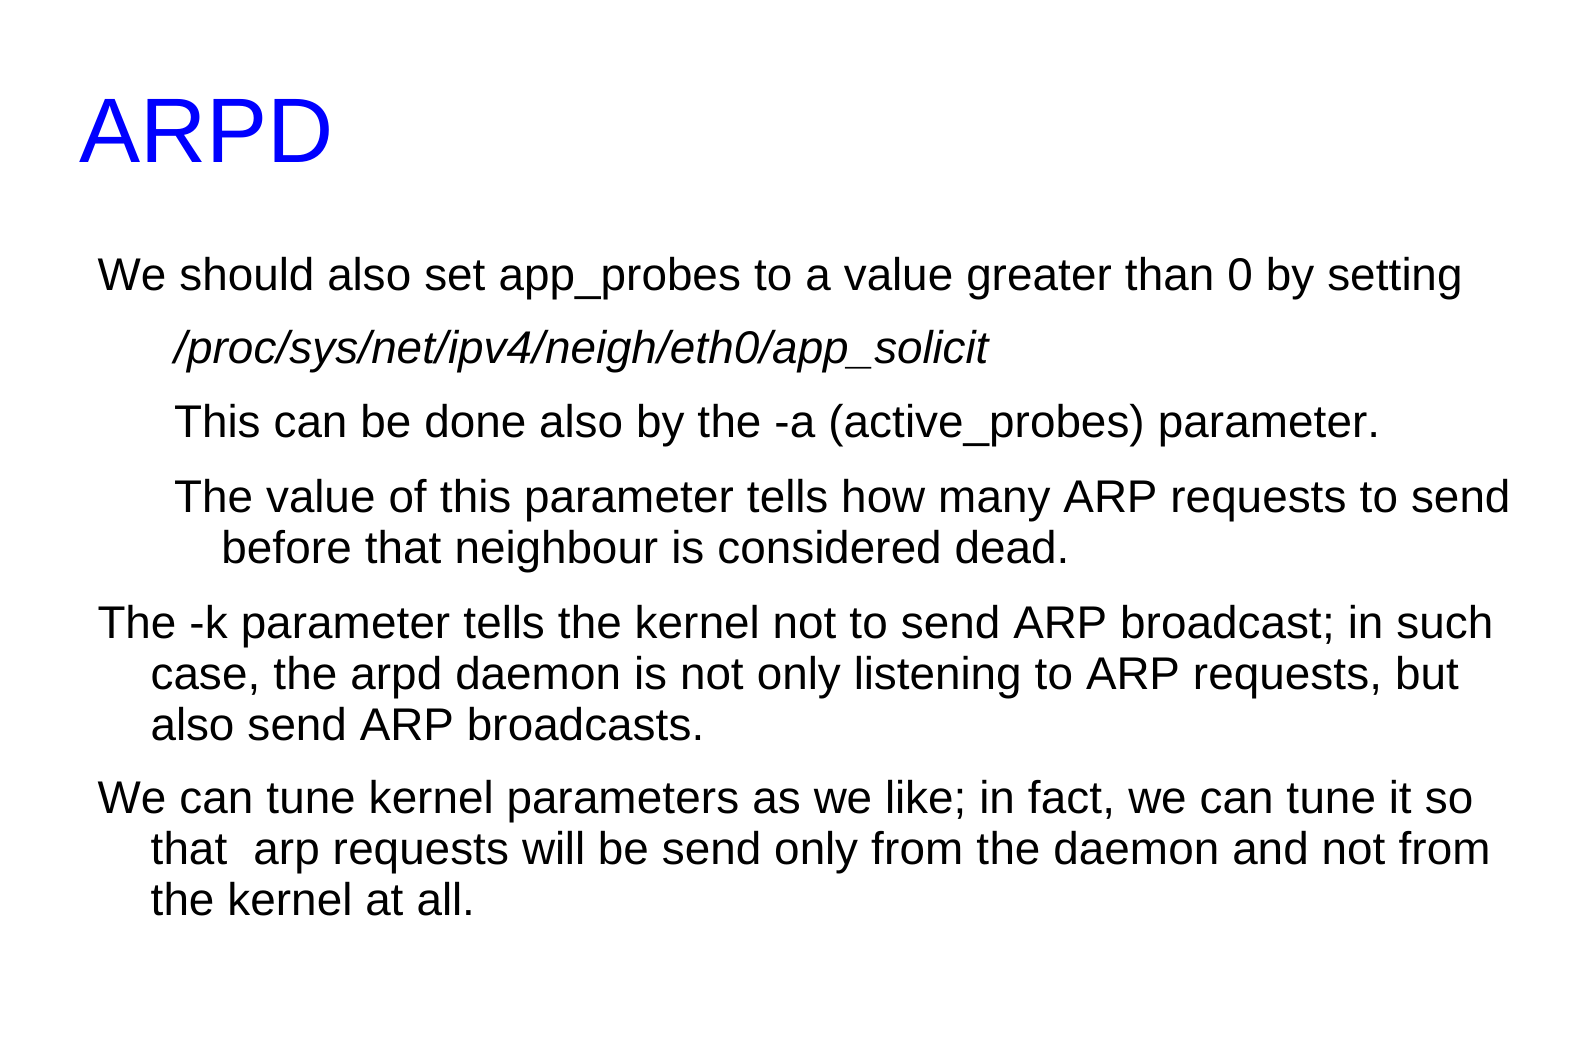

# ARPD
We should also set app_probes to a value greater than 0 by setting
/proc/sys/net/ipv4/neigh/eth0/app_solicit
This can be done also by the -a (active_probes) parameter.
The value of this parameter tells how many ARP requests to send before that neighbour is considered dead.
The -k parameter tells the kernel not to send ARP broadcast; in such case, the arpd daemon is not only listening to ARP requests, but also send ARP broadcasts.
We can tune kernel parameters as we like; in fact, we can tune it so that arp requests will be send only from the daemon and not from the kernel at all.